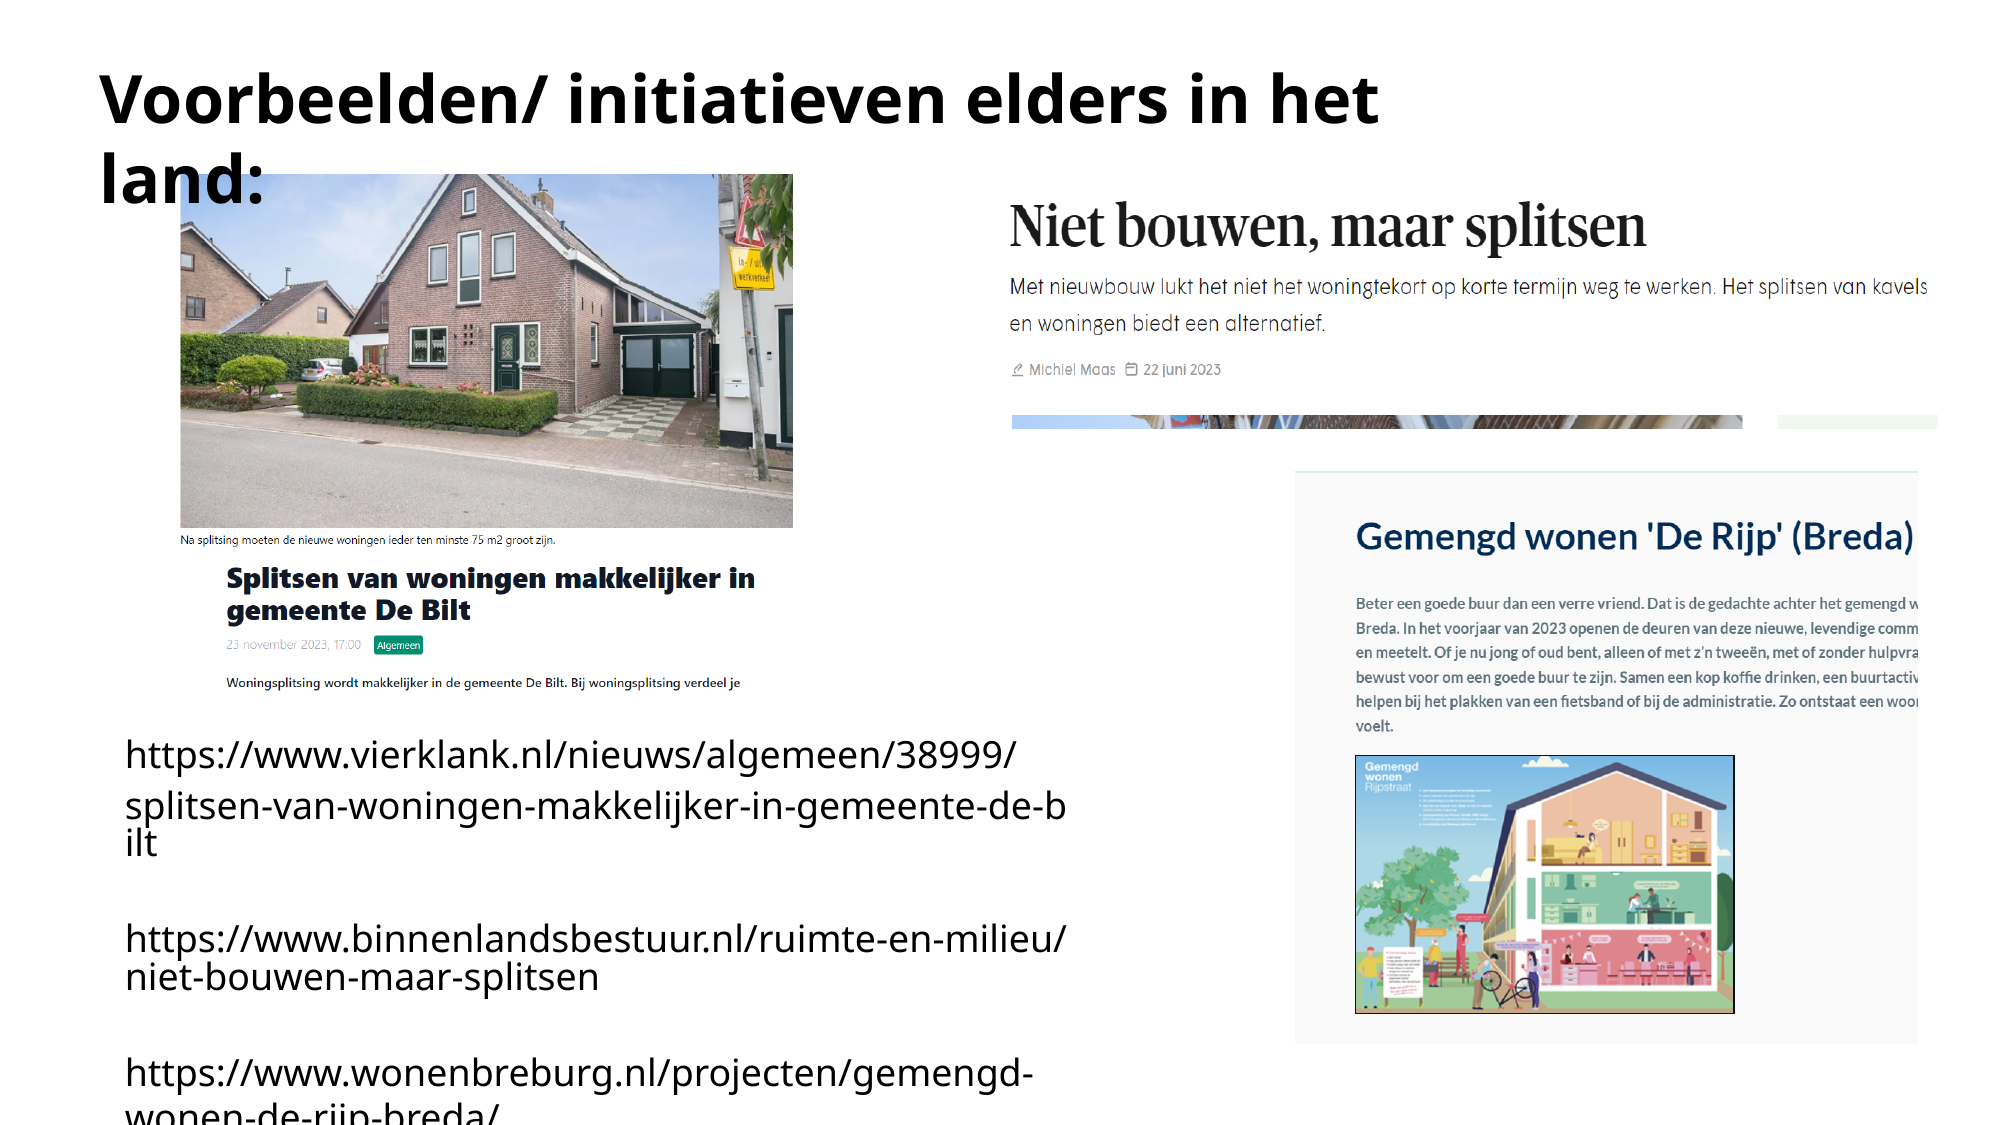

Voorbeelden/ initiatieven elders in het land:
https://www.vierklank.nl/nieuws/algemeen/38999/splitsen-van-woningen-makkelijker-in-gemeente-de-bilt
https://www.binnenlandsbestuur.nl/ruimte-en-milieu/niet-bouwen-maar-splitsen
https://www.wonenbreburg.nl/projecten/gemengd-wonen-de-rijp-breda/